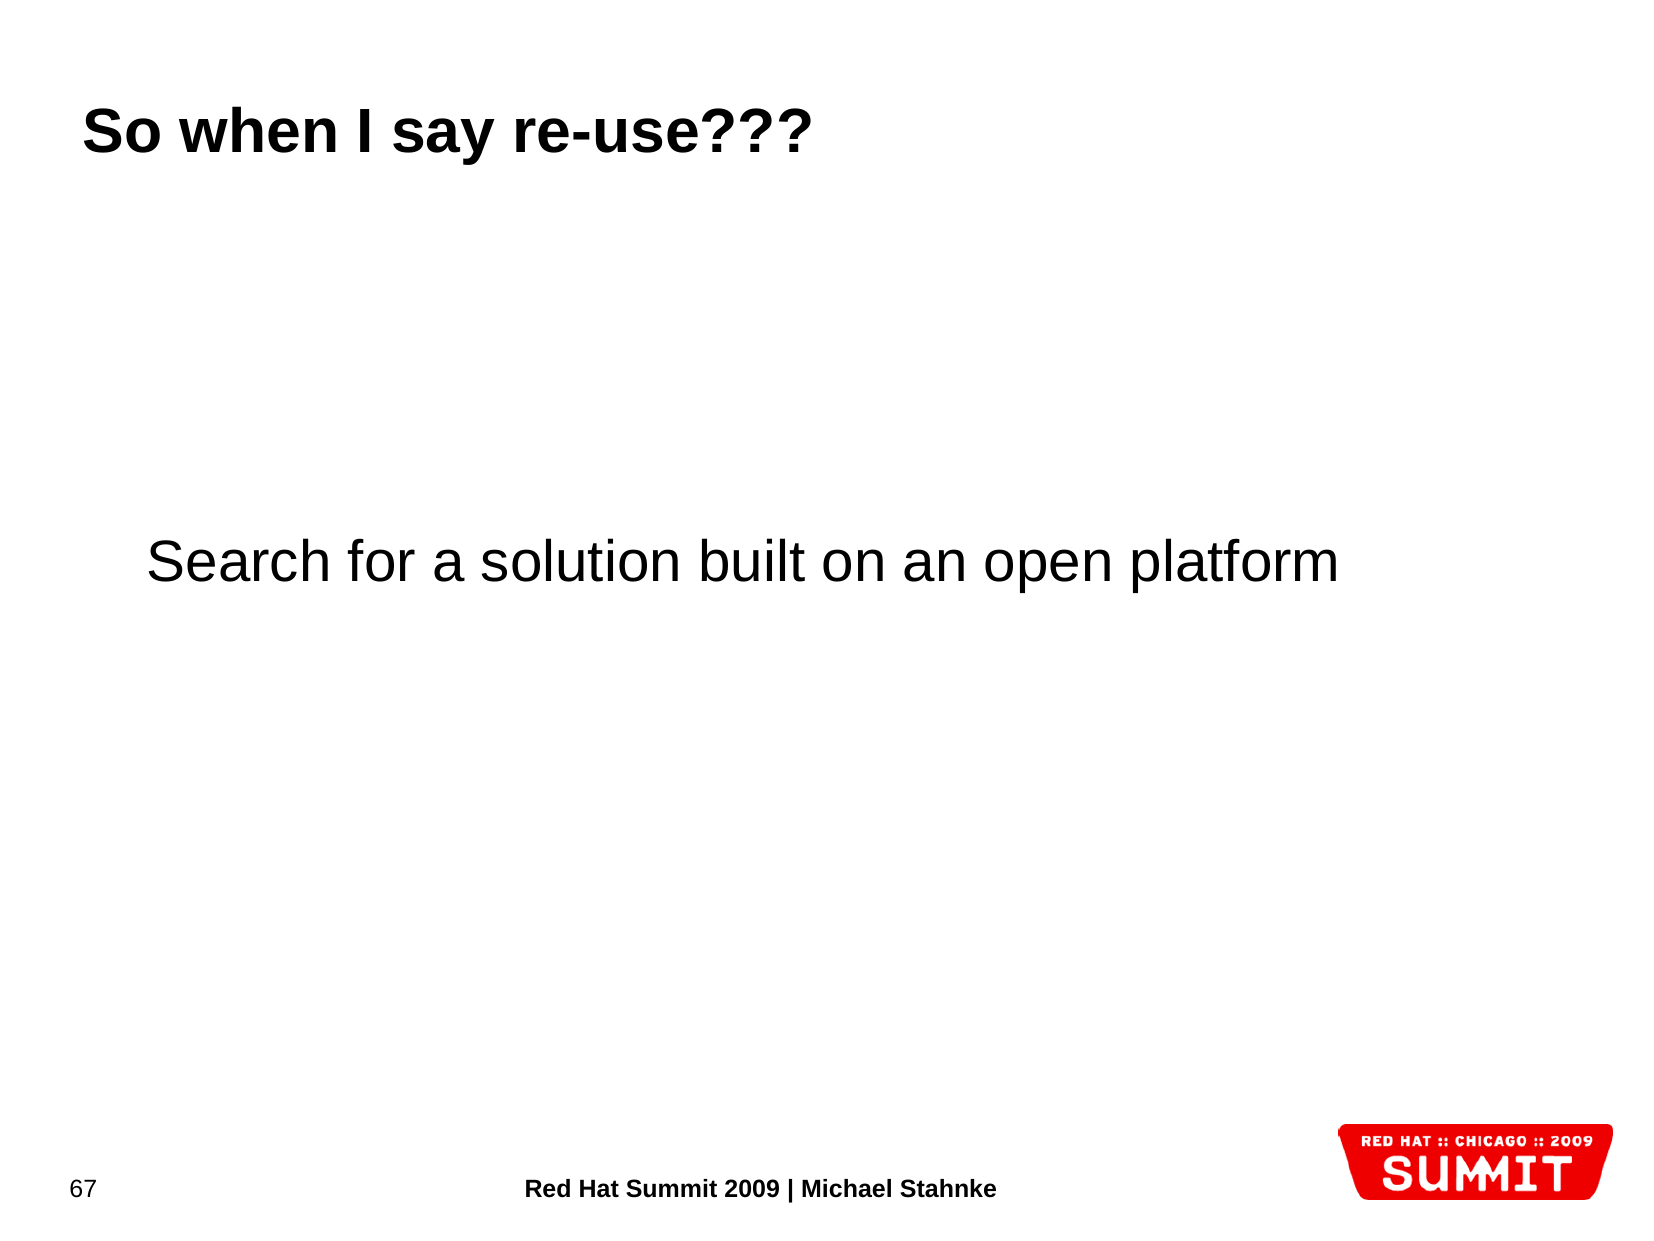

# So when I say re-use???
Search for a solution built on an open platform